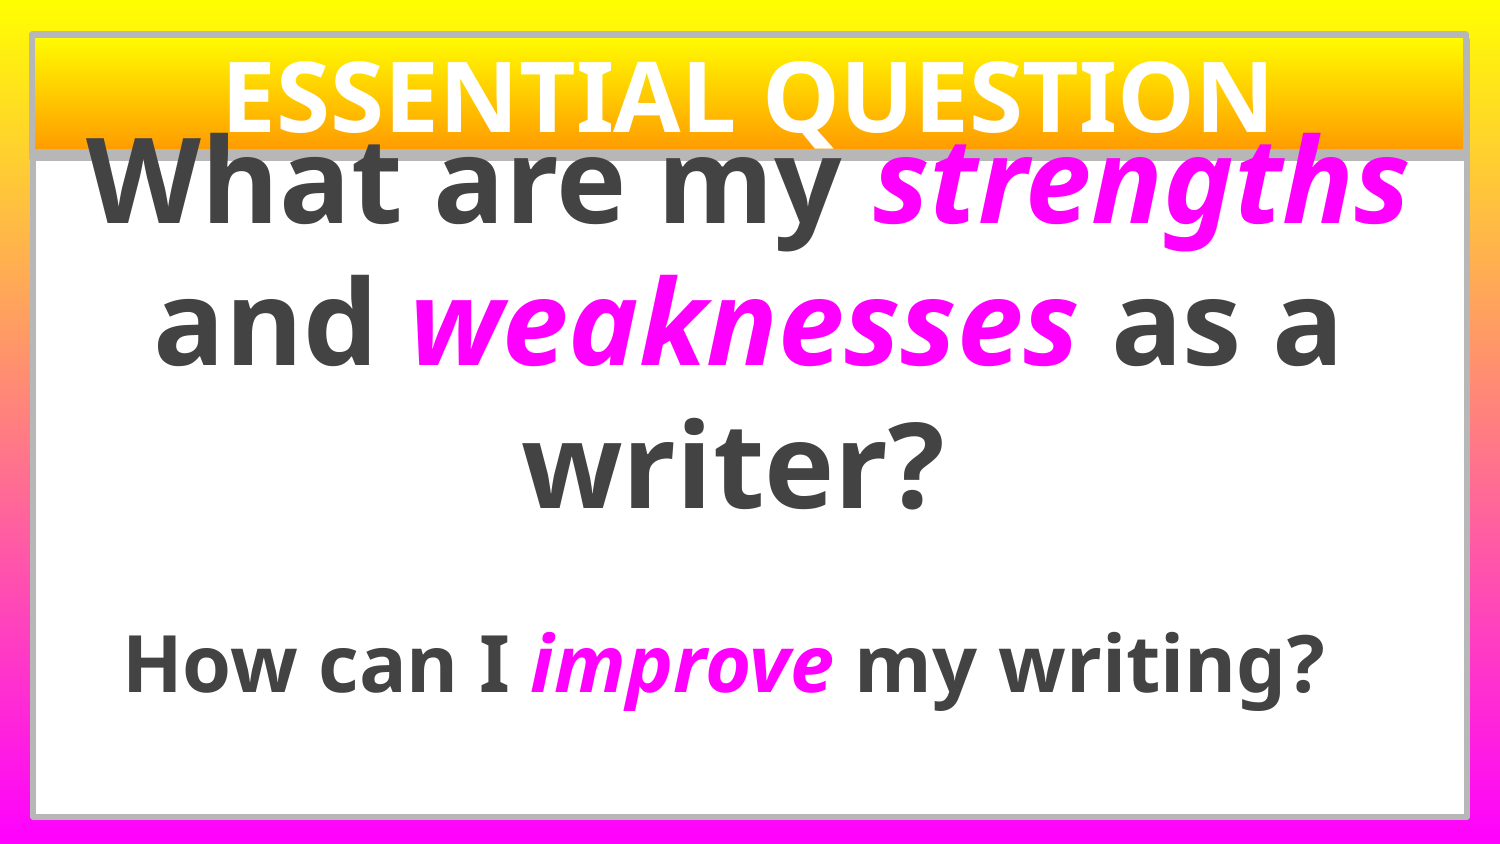

ESSENTIAL QUESTION
What are my strengths and weaknesses as a writer?
How can I improve my writing?